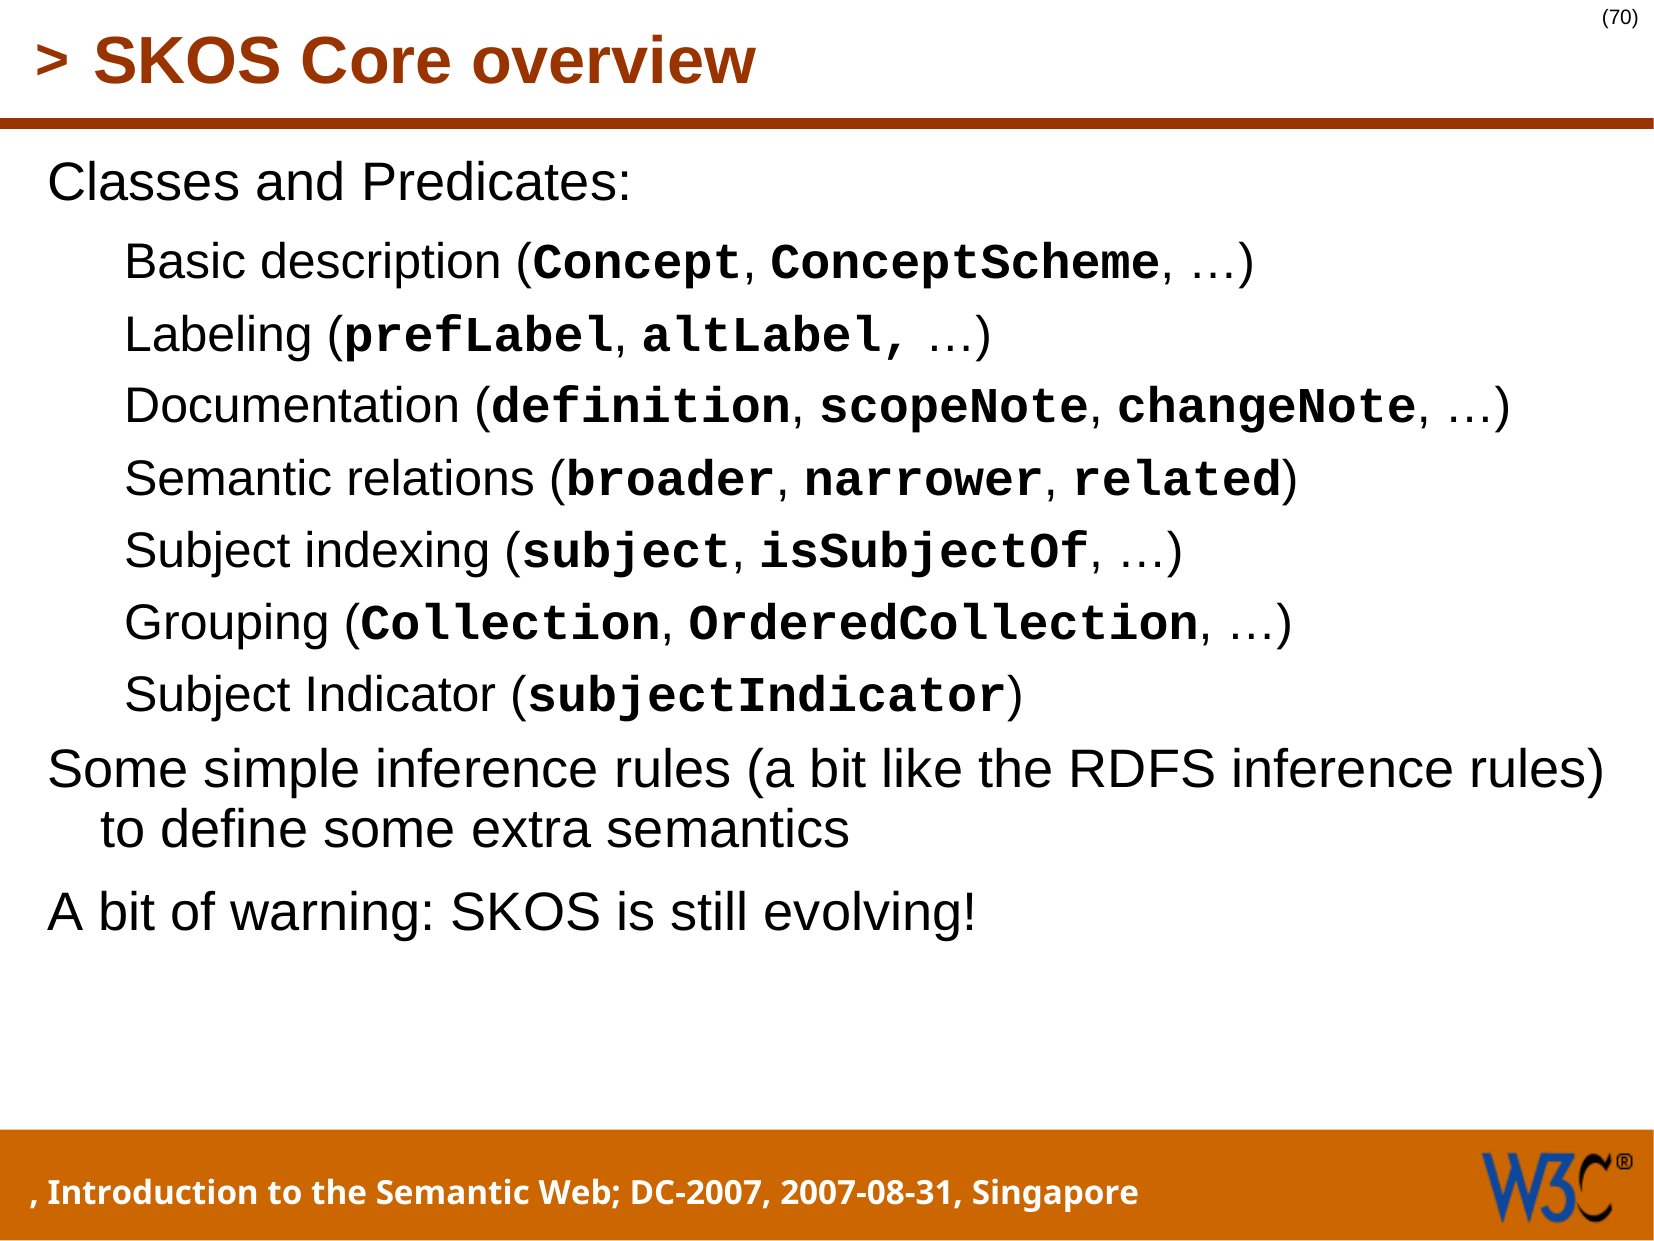

# SKOS Core overview
Classes and Predicates:
Basic description (Concept, ConceptScheme, …)
Labeling (prefLabel, altLabel, …)
Documentation (definition, scopeNote, changeNote, …)
Semantic relations (broader, narrower, related)
Subject indexing (subject, isSubjectOf, …)
Grouping (Collection, OrderedCollection, …)
Subject Indicator (subjectIndicator)
Some simple inference rules (a bit like the RDFS inference rules) to define some extra semantics
A bit of warning: SKOS is still evolving!